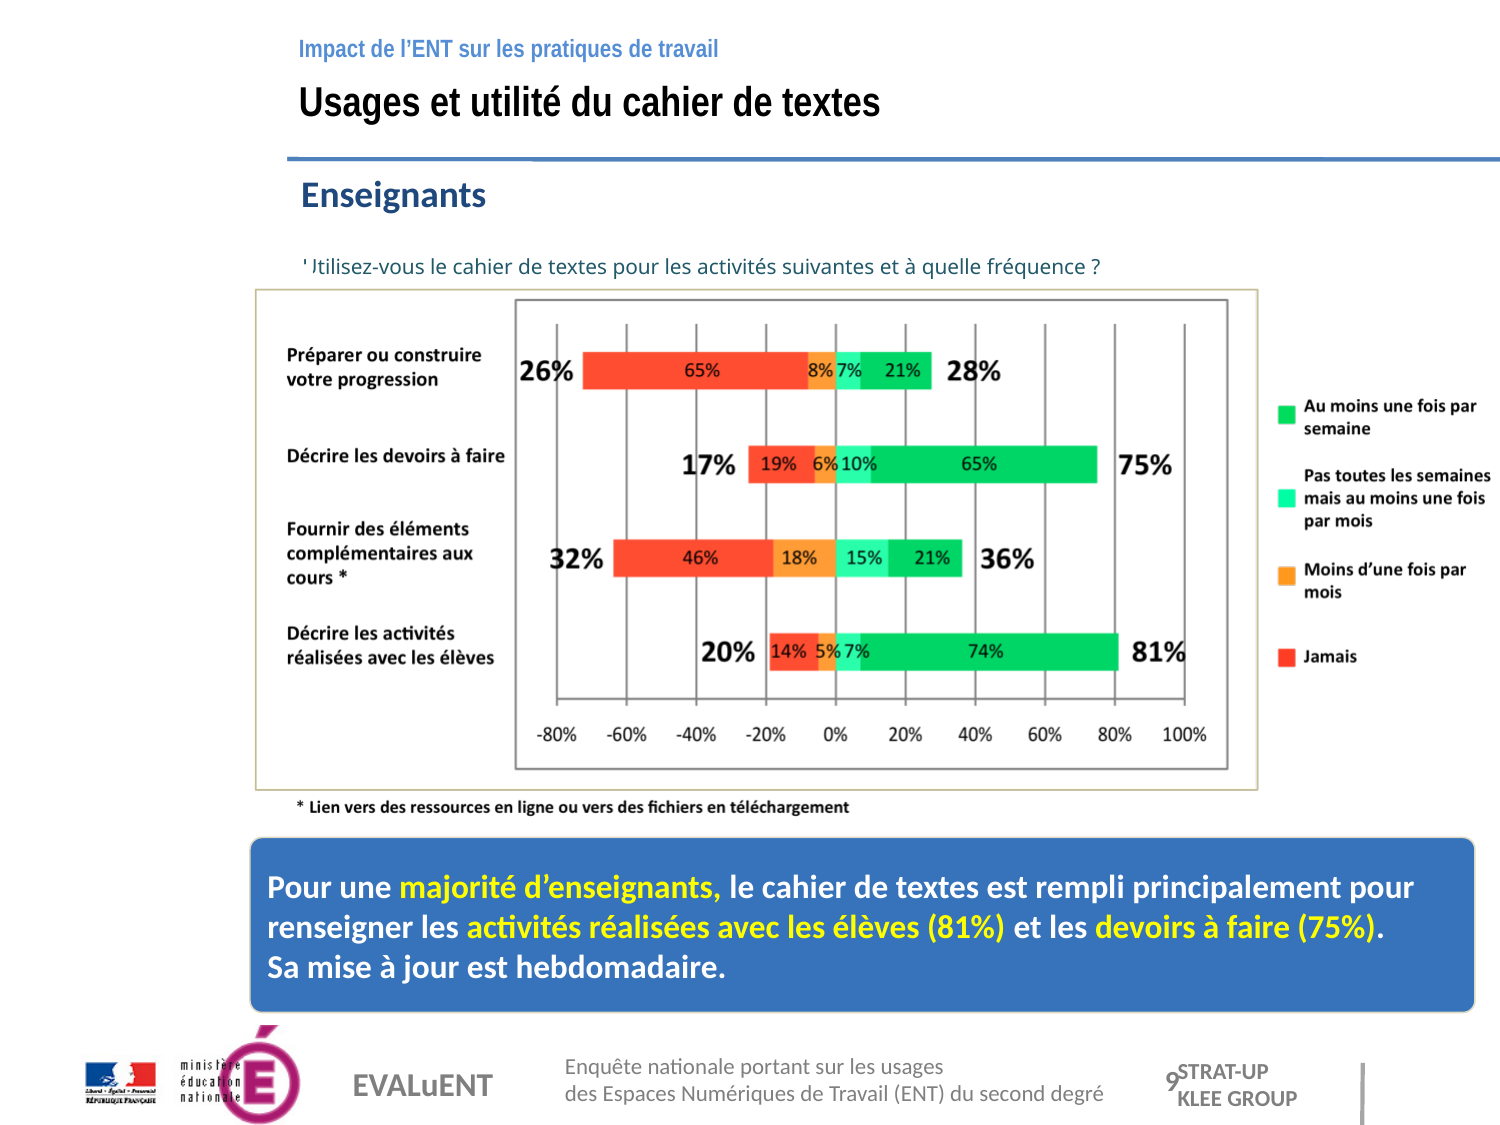

Impact de l’ENT sur les pratiques de travail
Usages et utilité du cahier de textes
Enseignants
Utilisez-vous le cahier de textes pour les activités suivantes et à quelle fréquence ?
Pour une majorité d’enseignants, le cahier de textes est rempli principalement pour renseigner les activités réalisées avec les élèves (81%) et les devoirs à faire (75%).
Sa mise à jour est hebdomadaire.